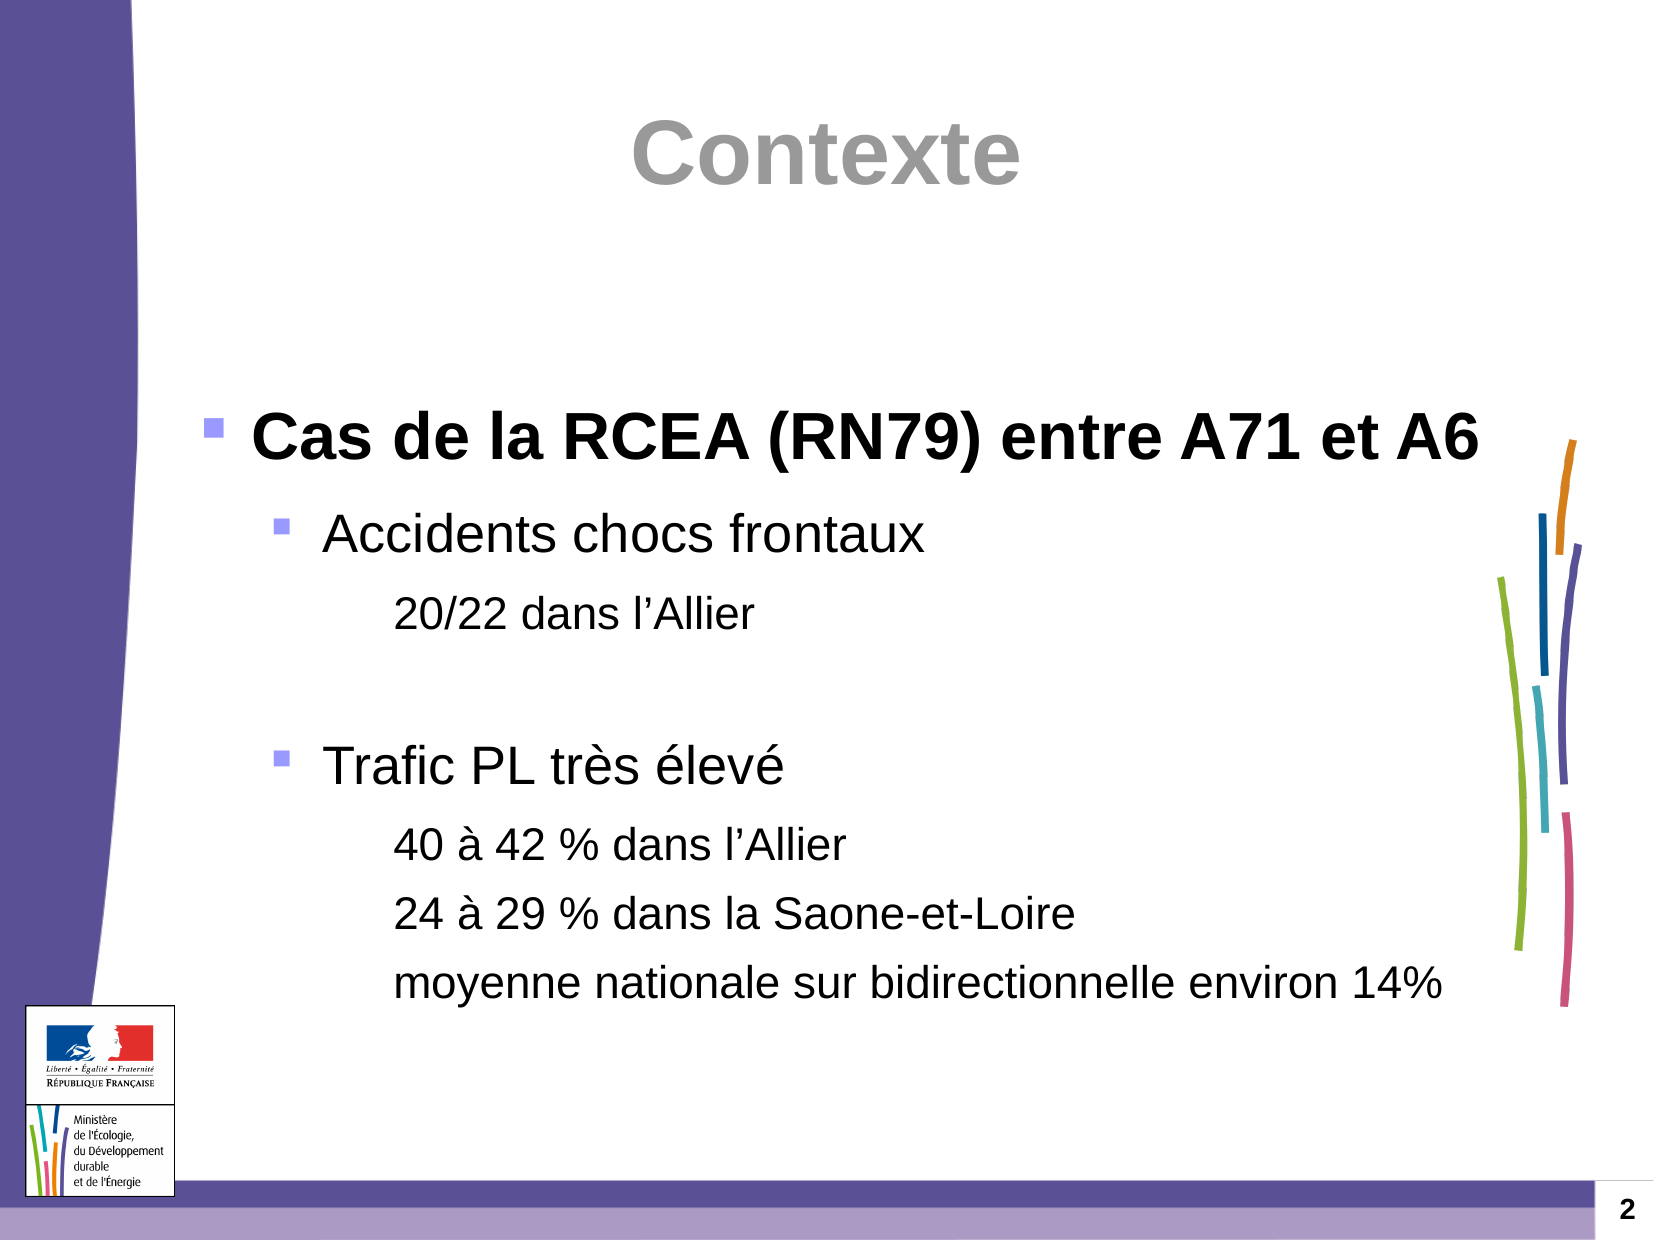

# Contexte
Cas de la RCEA (RN79) entre A71 et A6
Accidents chocs frontaux
20/22 dans l’Allier
Trafic PL très élevé
40 à 42 % dans l’Allier
24 à 29 % dans la Saone-et-Loire
moyenne nationale sur bidirectionnelle environ 14%
2